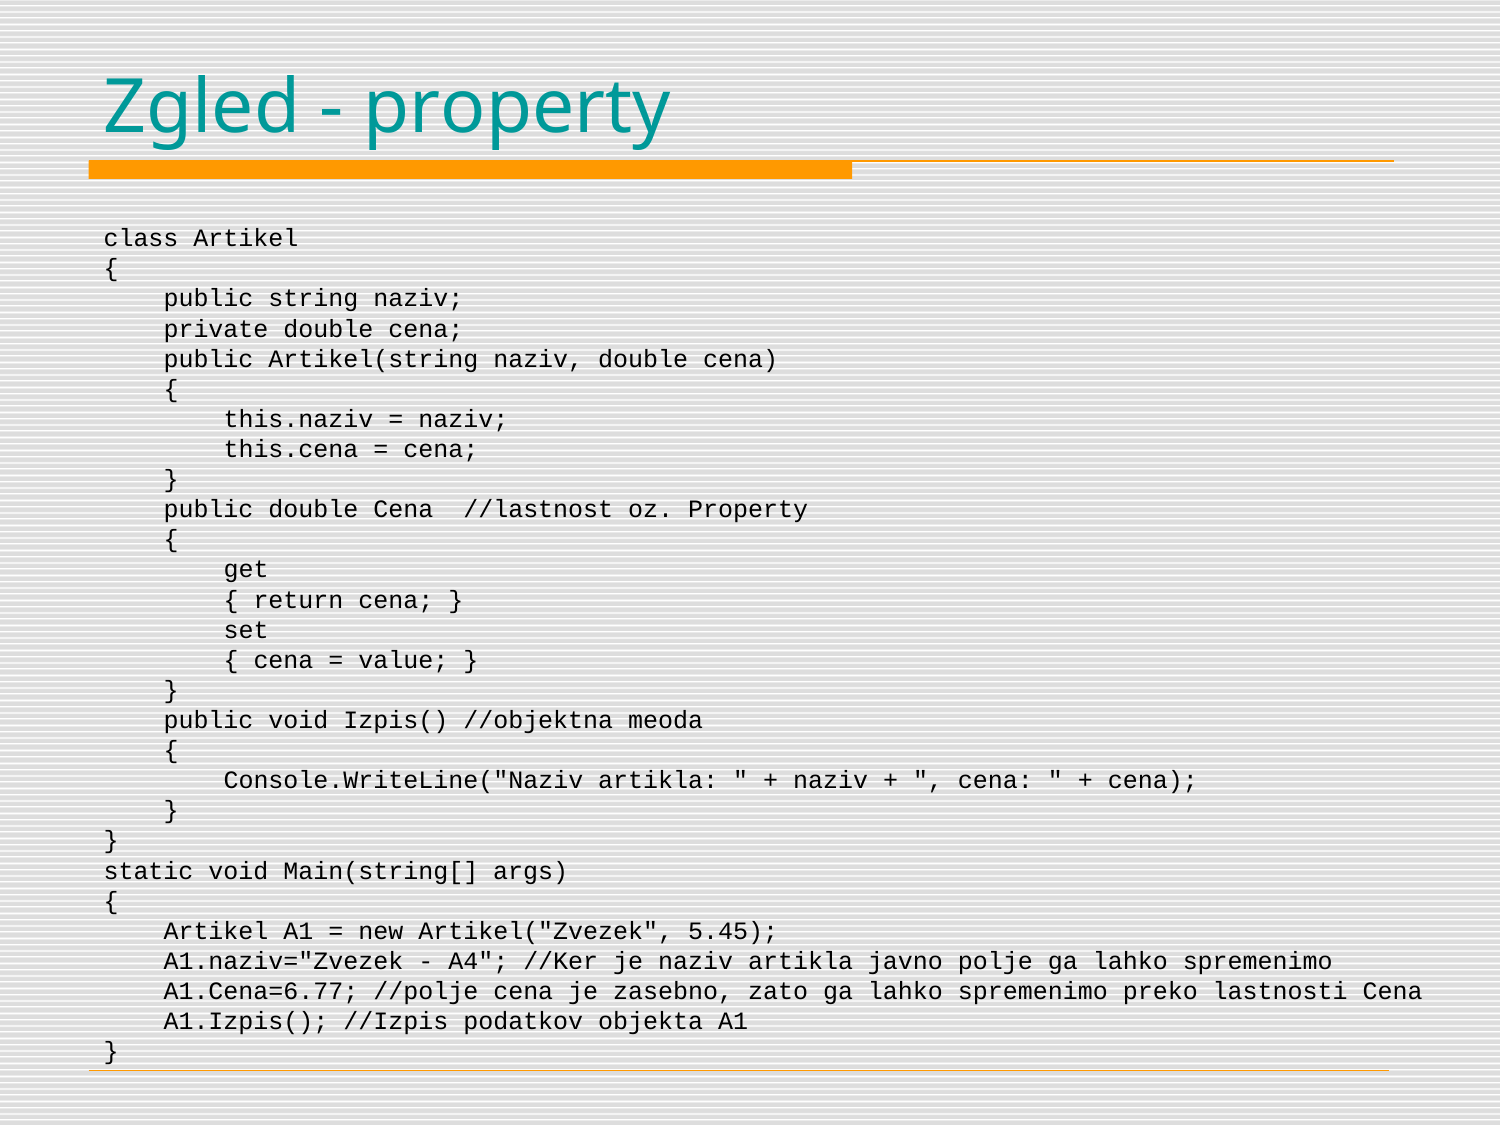

# Zgled - property
class Artikel
{
 public string naziv;
 private double cena;
 public Artikel(string naziv, double cena)
 {
 this.naziv = naziv;
 this.cena = cena;
 }
 public double Cena //lastnost oz. Property
 {
 get
 { return cena; }
 set
 { cena = value; }
 }
 public void Izpis() //objektna meoda
 {
 Console.WriteLine("Naziv artikla: " + naziv + ", cena: " + cena);
 }
}
static void Main(string[] args)
{
 Artikel A1 = new Artikel("Zvezek", 5.45);
 A1.naziv="Zvezek - A4"; //Ker je naziv artikla javno polje ga lahko spremenimo
 A1.Cena=6.77; //polje cena je zasebno, zato ga lahko spremenimo preko lastnosti Cena
 A1.Izpis(); //Izpis podatkov objekta A1
}